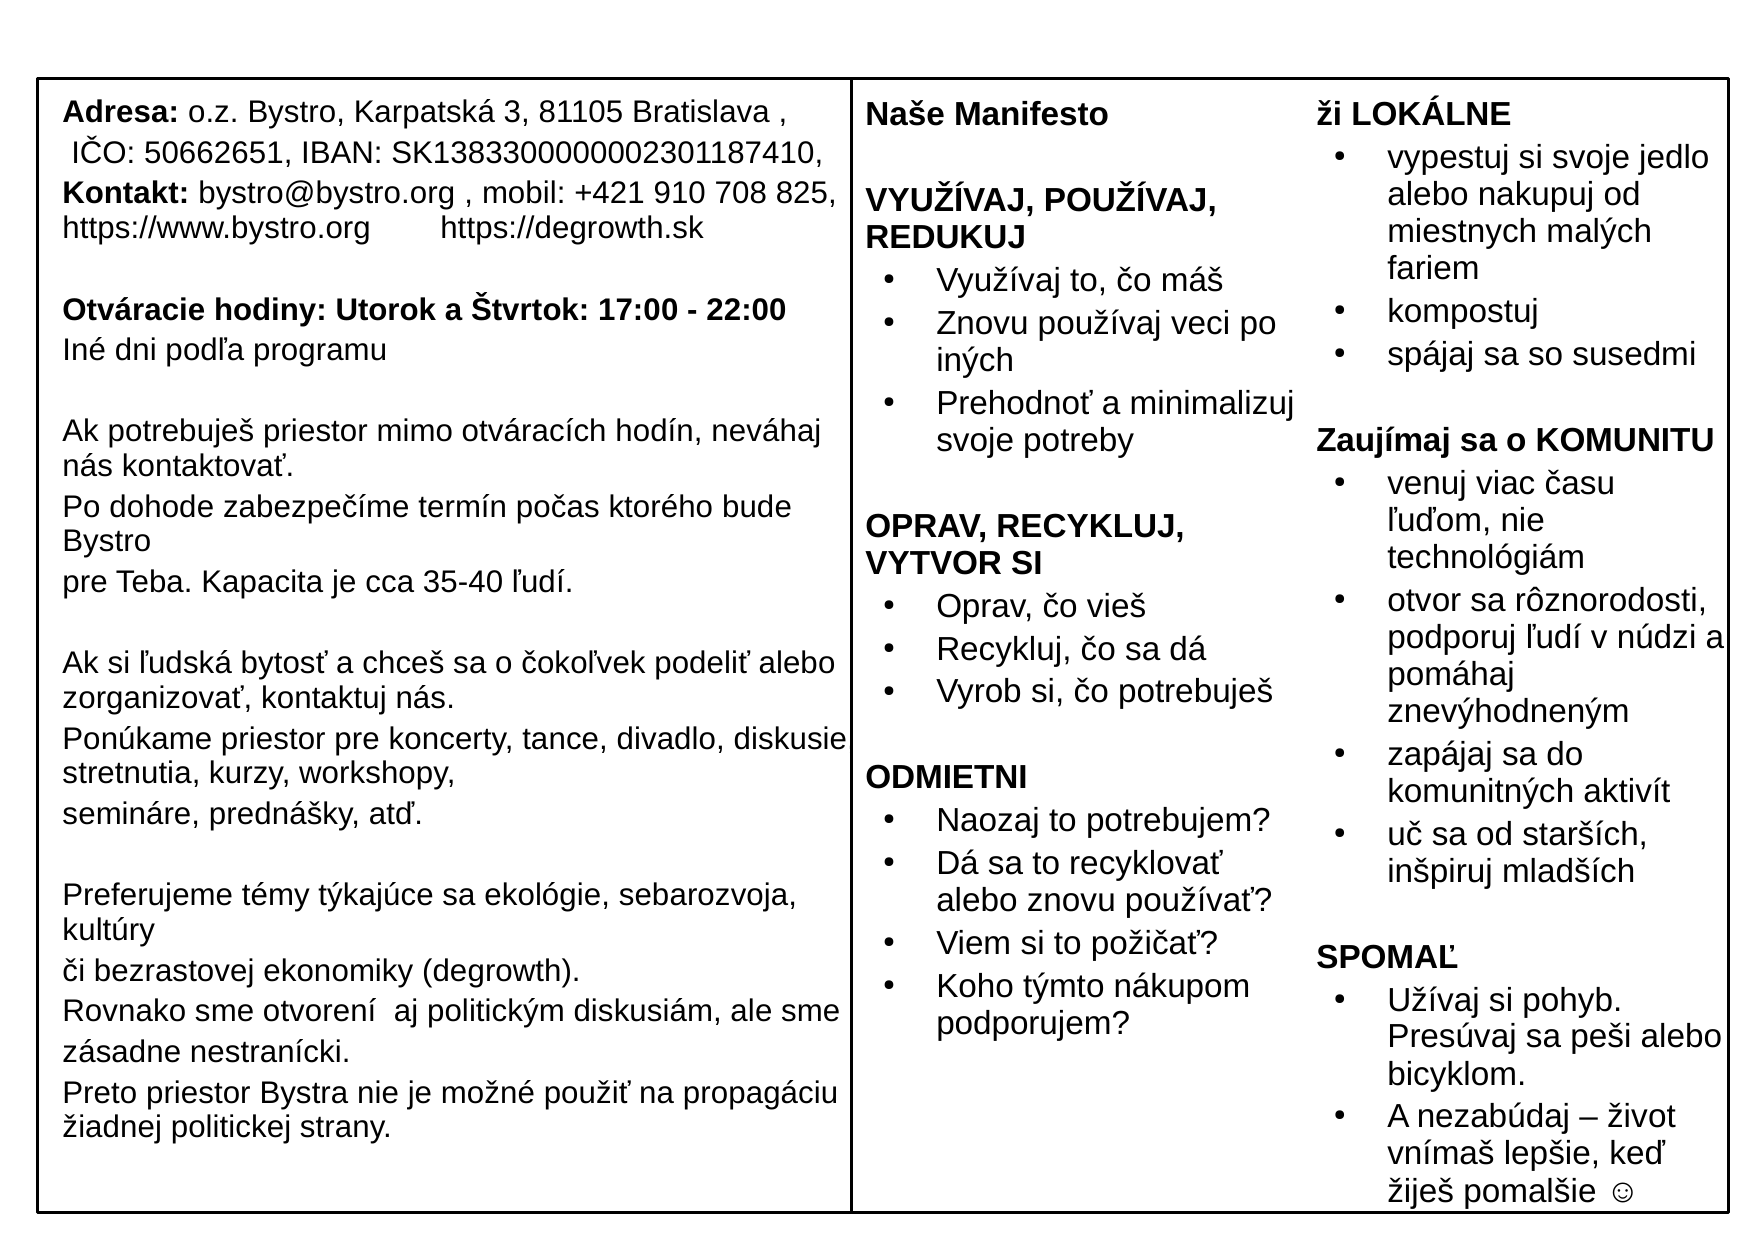

# Adresa: o.z. Bystro, Karpatská 3, 81105 Bratislava ,
 IČO: 50662651, IBAN: SK1383300000002301187410,
Kontakt: bystro@bystro.org , mobil: +421 910 708 825,https://www.bystro.org	 https://degrowth.sk
Otváracie hodiny: Utorok a Štvrtok: 17:00 - 22:00
Iné dni podľa programu
Ak potrebuješ priestor mimo otváracích hodín, neváhaj nás kontaktovať.
Po dohode zabezpečíme termín počas ktorého bude Bystro
pre Teba. Kapacita je cca 35-40 ľudí.
Ak si ľudská bytosť a chceš sa o čokoľvek podeliť alebo zorganizovať, kontaktuj nás.
Ponúkame priestor pre koncerty, tance, divadlo, diskusie, stretnutia, kurzy, workshopy,
semináre, prednášky, atď.
Preferujeme témy týkajúce sa ekológie, sebarozvoja, kultúry
či bezrastovej ekonomiky (degrowth).
Rovnako sme otvorení aj politickým diskusiám, ale sme
zásadne nestranícki.
Preto priestor Bystra nie je možné použiť na propagáciu žiadnej politickej strany.
Naše Manifesto
VYUŽÍVAJ, POUŽÍVAJ, REDUKUJ
Využívaj to, čo máš
Znovu používaj veci po iných
Prehodnoť a minimalizuj svoje potreby
OPRAV, RECYKLUJ, VYTVOR SI
Oprav, čo vieš
Recykluj, čo sa dá
Vyrob si, čo potrebuješ
ODMIETNI
Naozaj to potrebujem?
Dá sa to recyklovať alebo znovu používať?
Viem si to požičať?
Koho týmto nákupom podporujem?
ži LOKÁLNE
vypestuj si svoje jedlo alebo nakupuj od miestnych malých fariem
kompostuj
spájaj sa so susedmi
Zaujímaj sa o KOMUNITU
venuj viac času ľuďom, nie technológiám
otvor sa rôznorodosti, podporuj ľudí v núdzi a pomáhaj znevýhodneným
zapájaj sa do komunitných aktivít
uč sa od starších, inšpiruj mladších
SPOMAĽ
Užívaj si pohyb. Presúvaj sa peši alebo bicyklom.
A nezabúdaj – život vnímaš lepšie, keď žiješ pomalšie ☺